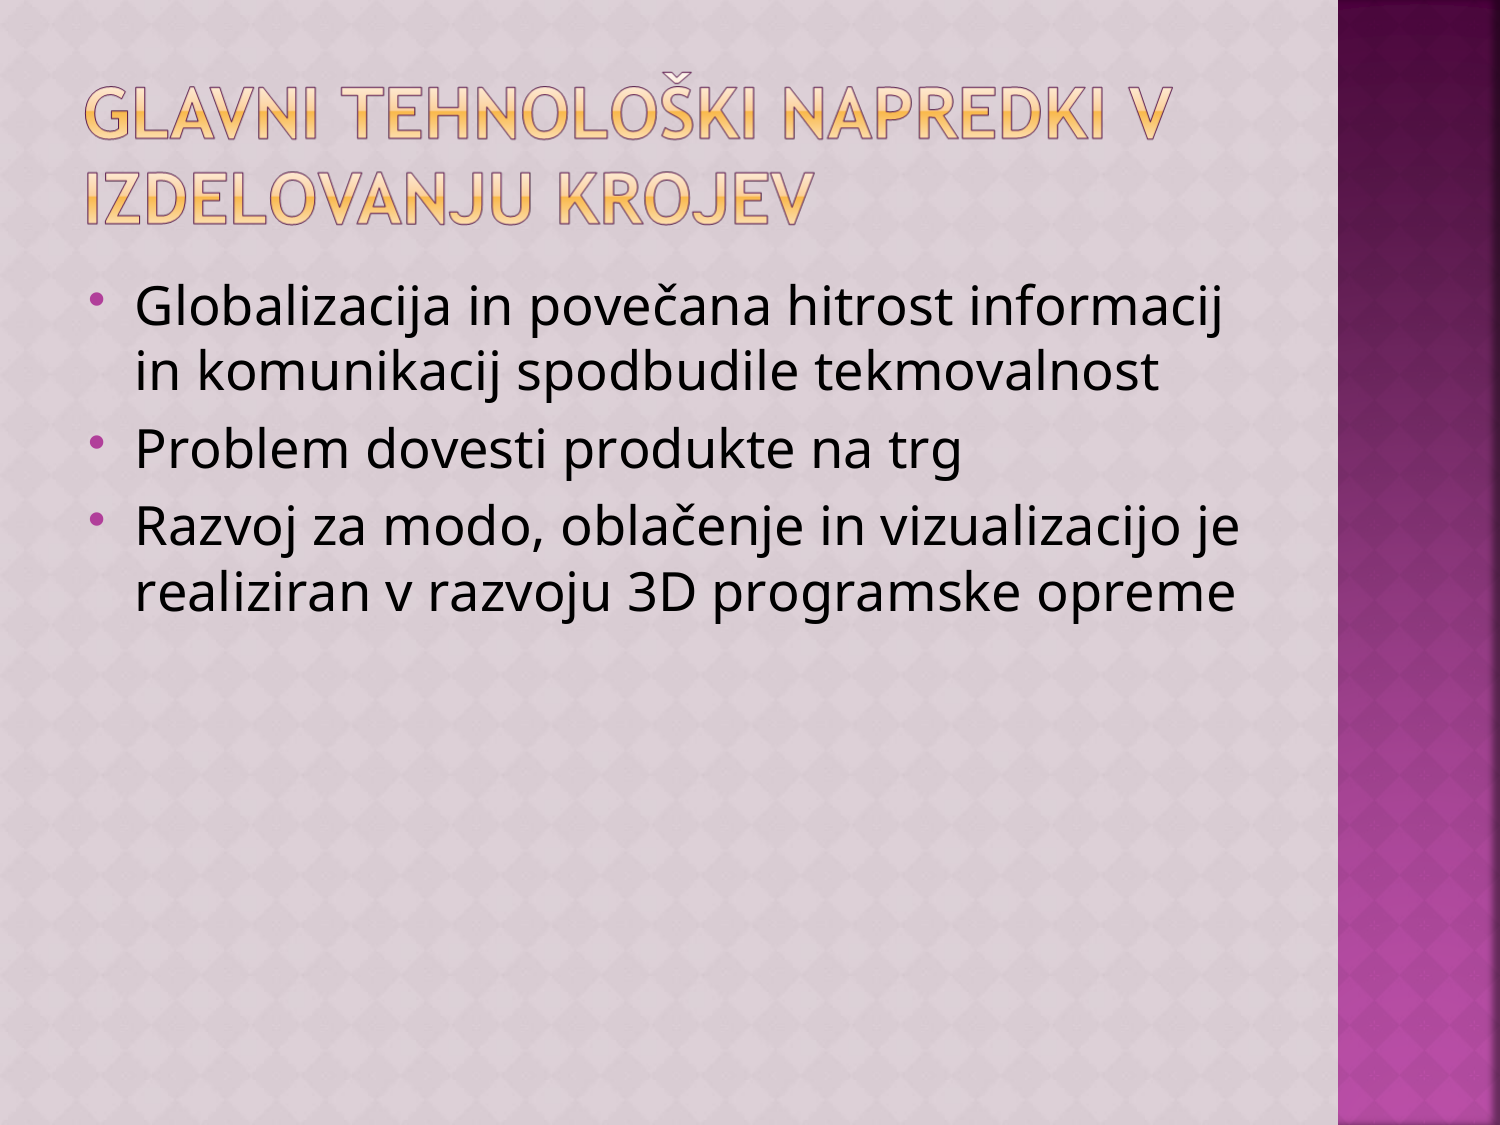

# Globalizacija in povečana hitrost informacij in komunikacij spodbudile tekmovalnost
Problem dovesti produkte na trg
Razvoj za modo, oblačenje in vizualizacijo je realiziran v razvoju 3D programske opreme